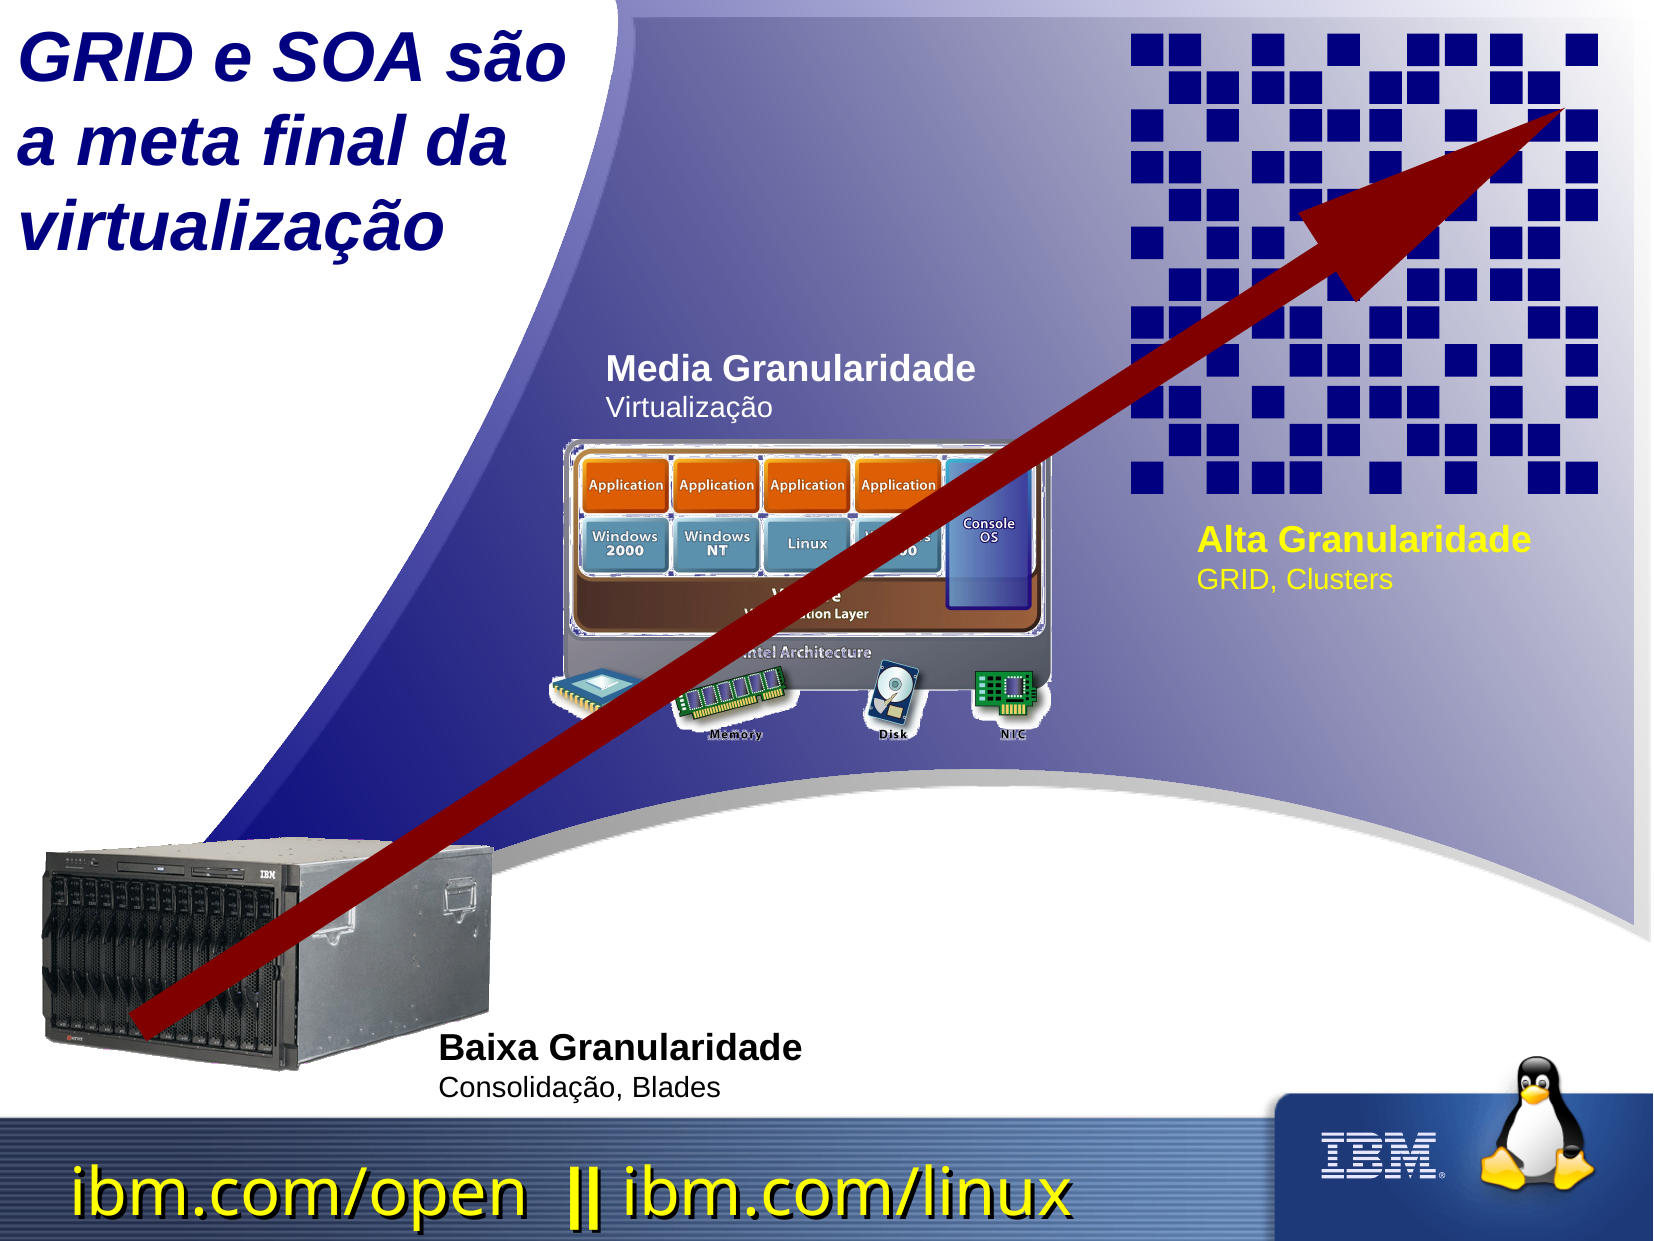

GRID e SOA são a meta final da virtualização
Media Granularidade
Virtualização
Alta Granularidade
GRID, Clusters
Baixa Granularidade
Consolidação, Blades